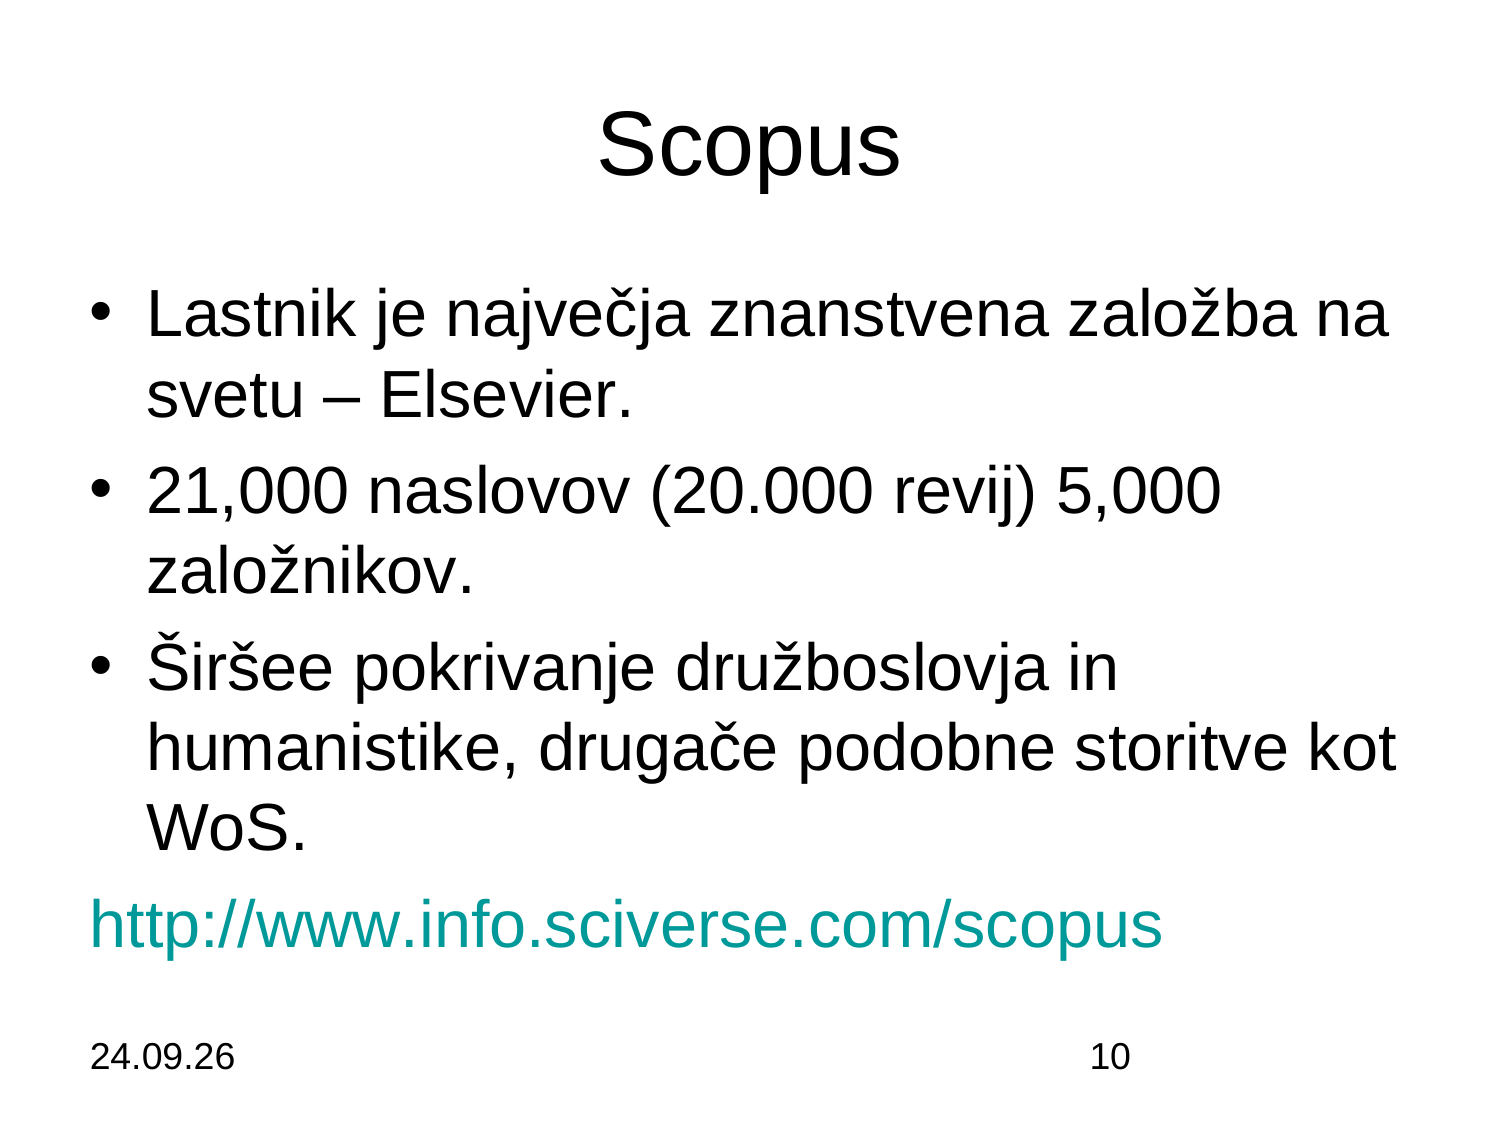

# Scopus
Lastnik je največja znanstvena založba na svetu – Elsevier.
21,000 naslovov (20.000 revij) 5,000 založnikov.
Širšee pokrivanje družboslovja in humanistike, drugače podobne storitve kot WoS.
http://www.info.sciverse.com/scopus
10